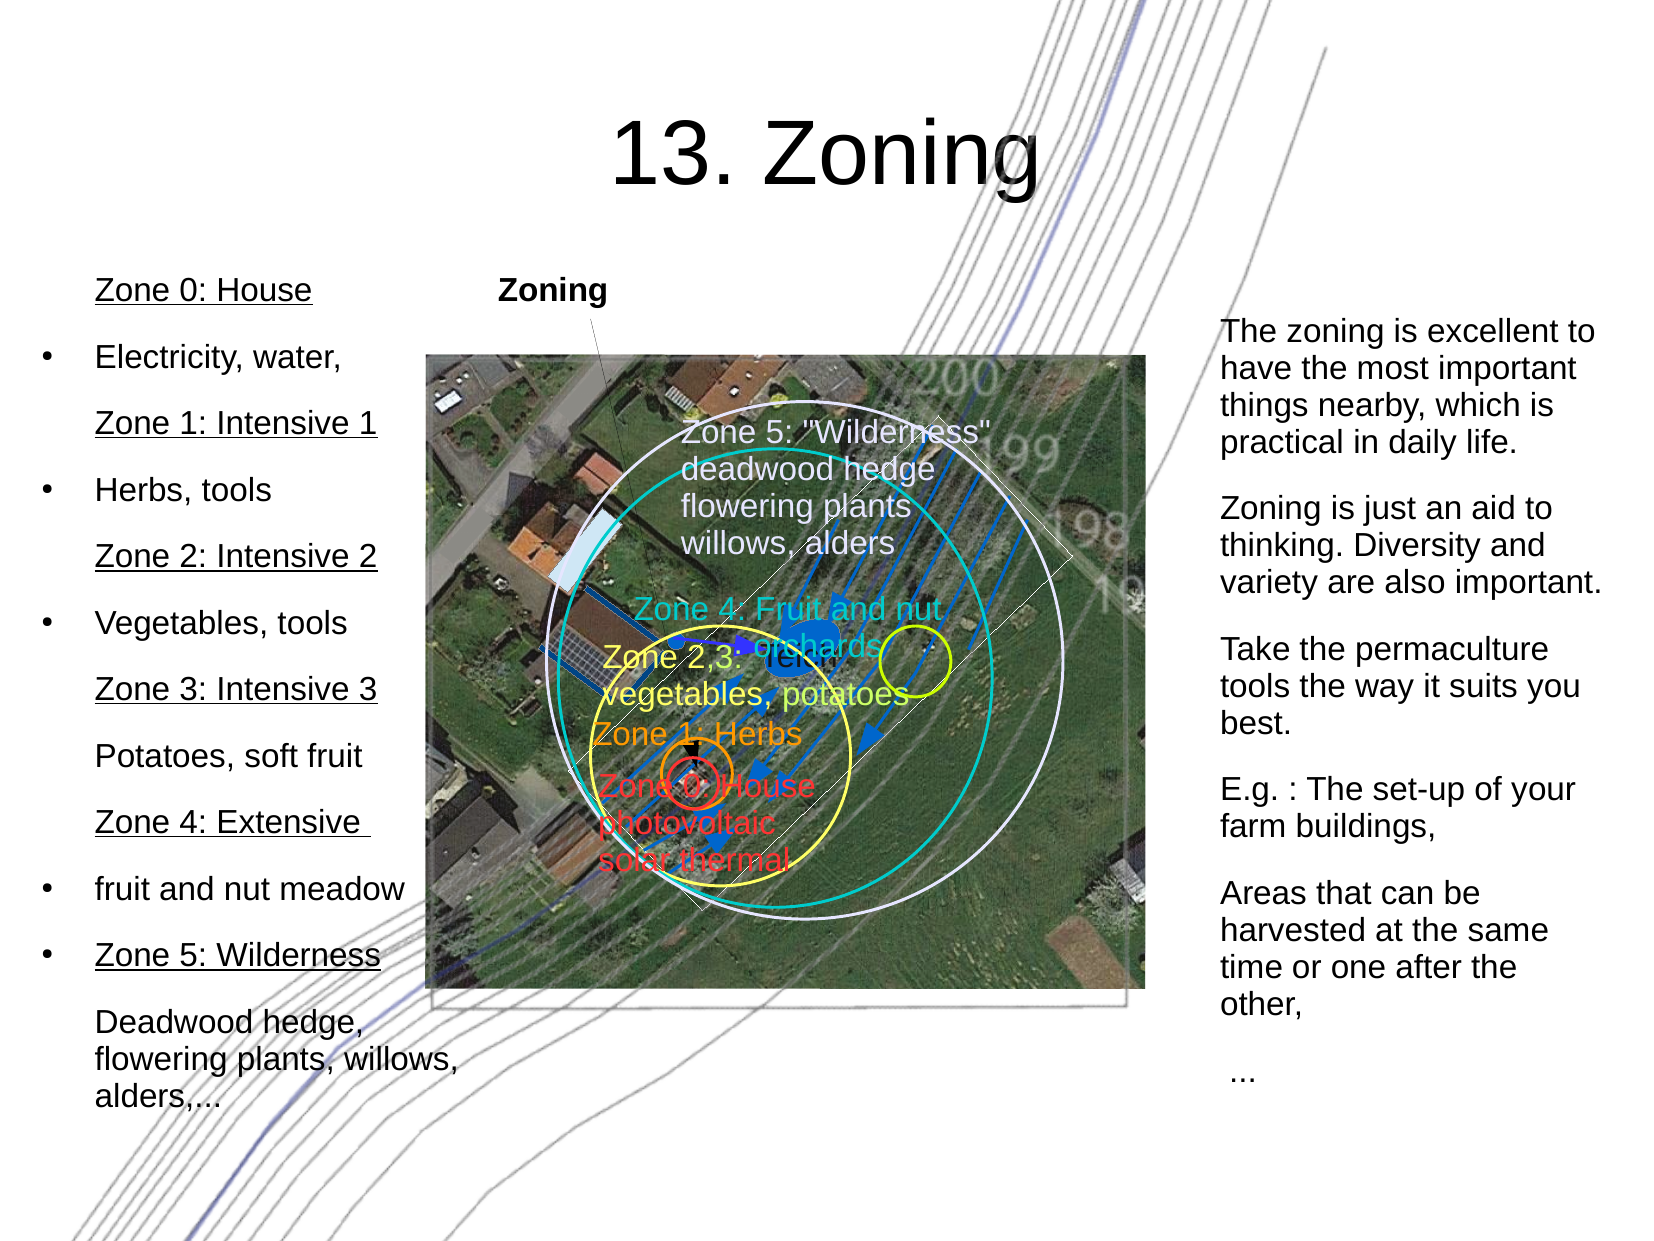

# 13. Zoning
Zone 0: House
Electricity, water,
Zone 1: Intensive 1
Herbs, tools
Zone 2: Intensive 2
Vegetables, tools
Zone 3: Intensive 3
Potatoes, soft fruit
Zone 4: Extensive
fruit and nut meadow
Zone 5: Wilderness
Deadwood hedge, flowering plants, willows, alders,...
Zoning
The zoning is excellent to have the most important things nearby, which is practical in daily life.
Zoning is just an aid to thinking. Diversity and variety are also important.
Take the permaculture tools the way it suits you best.
E.g. : The set-up of your farm buildings,
Areas that can be harvested at the same time or one after the other,
 ...
Zone 5: "Wilderness" deadwood hedge flowering plants willows, alders
Zone 4: Fruit and nut orchards
Teich
Zone 2,3: vegetables, potatoes
Zone 1: Herbs
https://www.permaculture.co.uk/sites/default/files/images/permacultureprinciples.jpg
Zone 0: House photovoltaic solar thermal